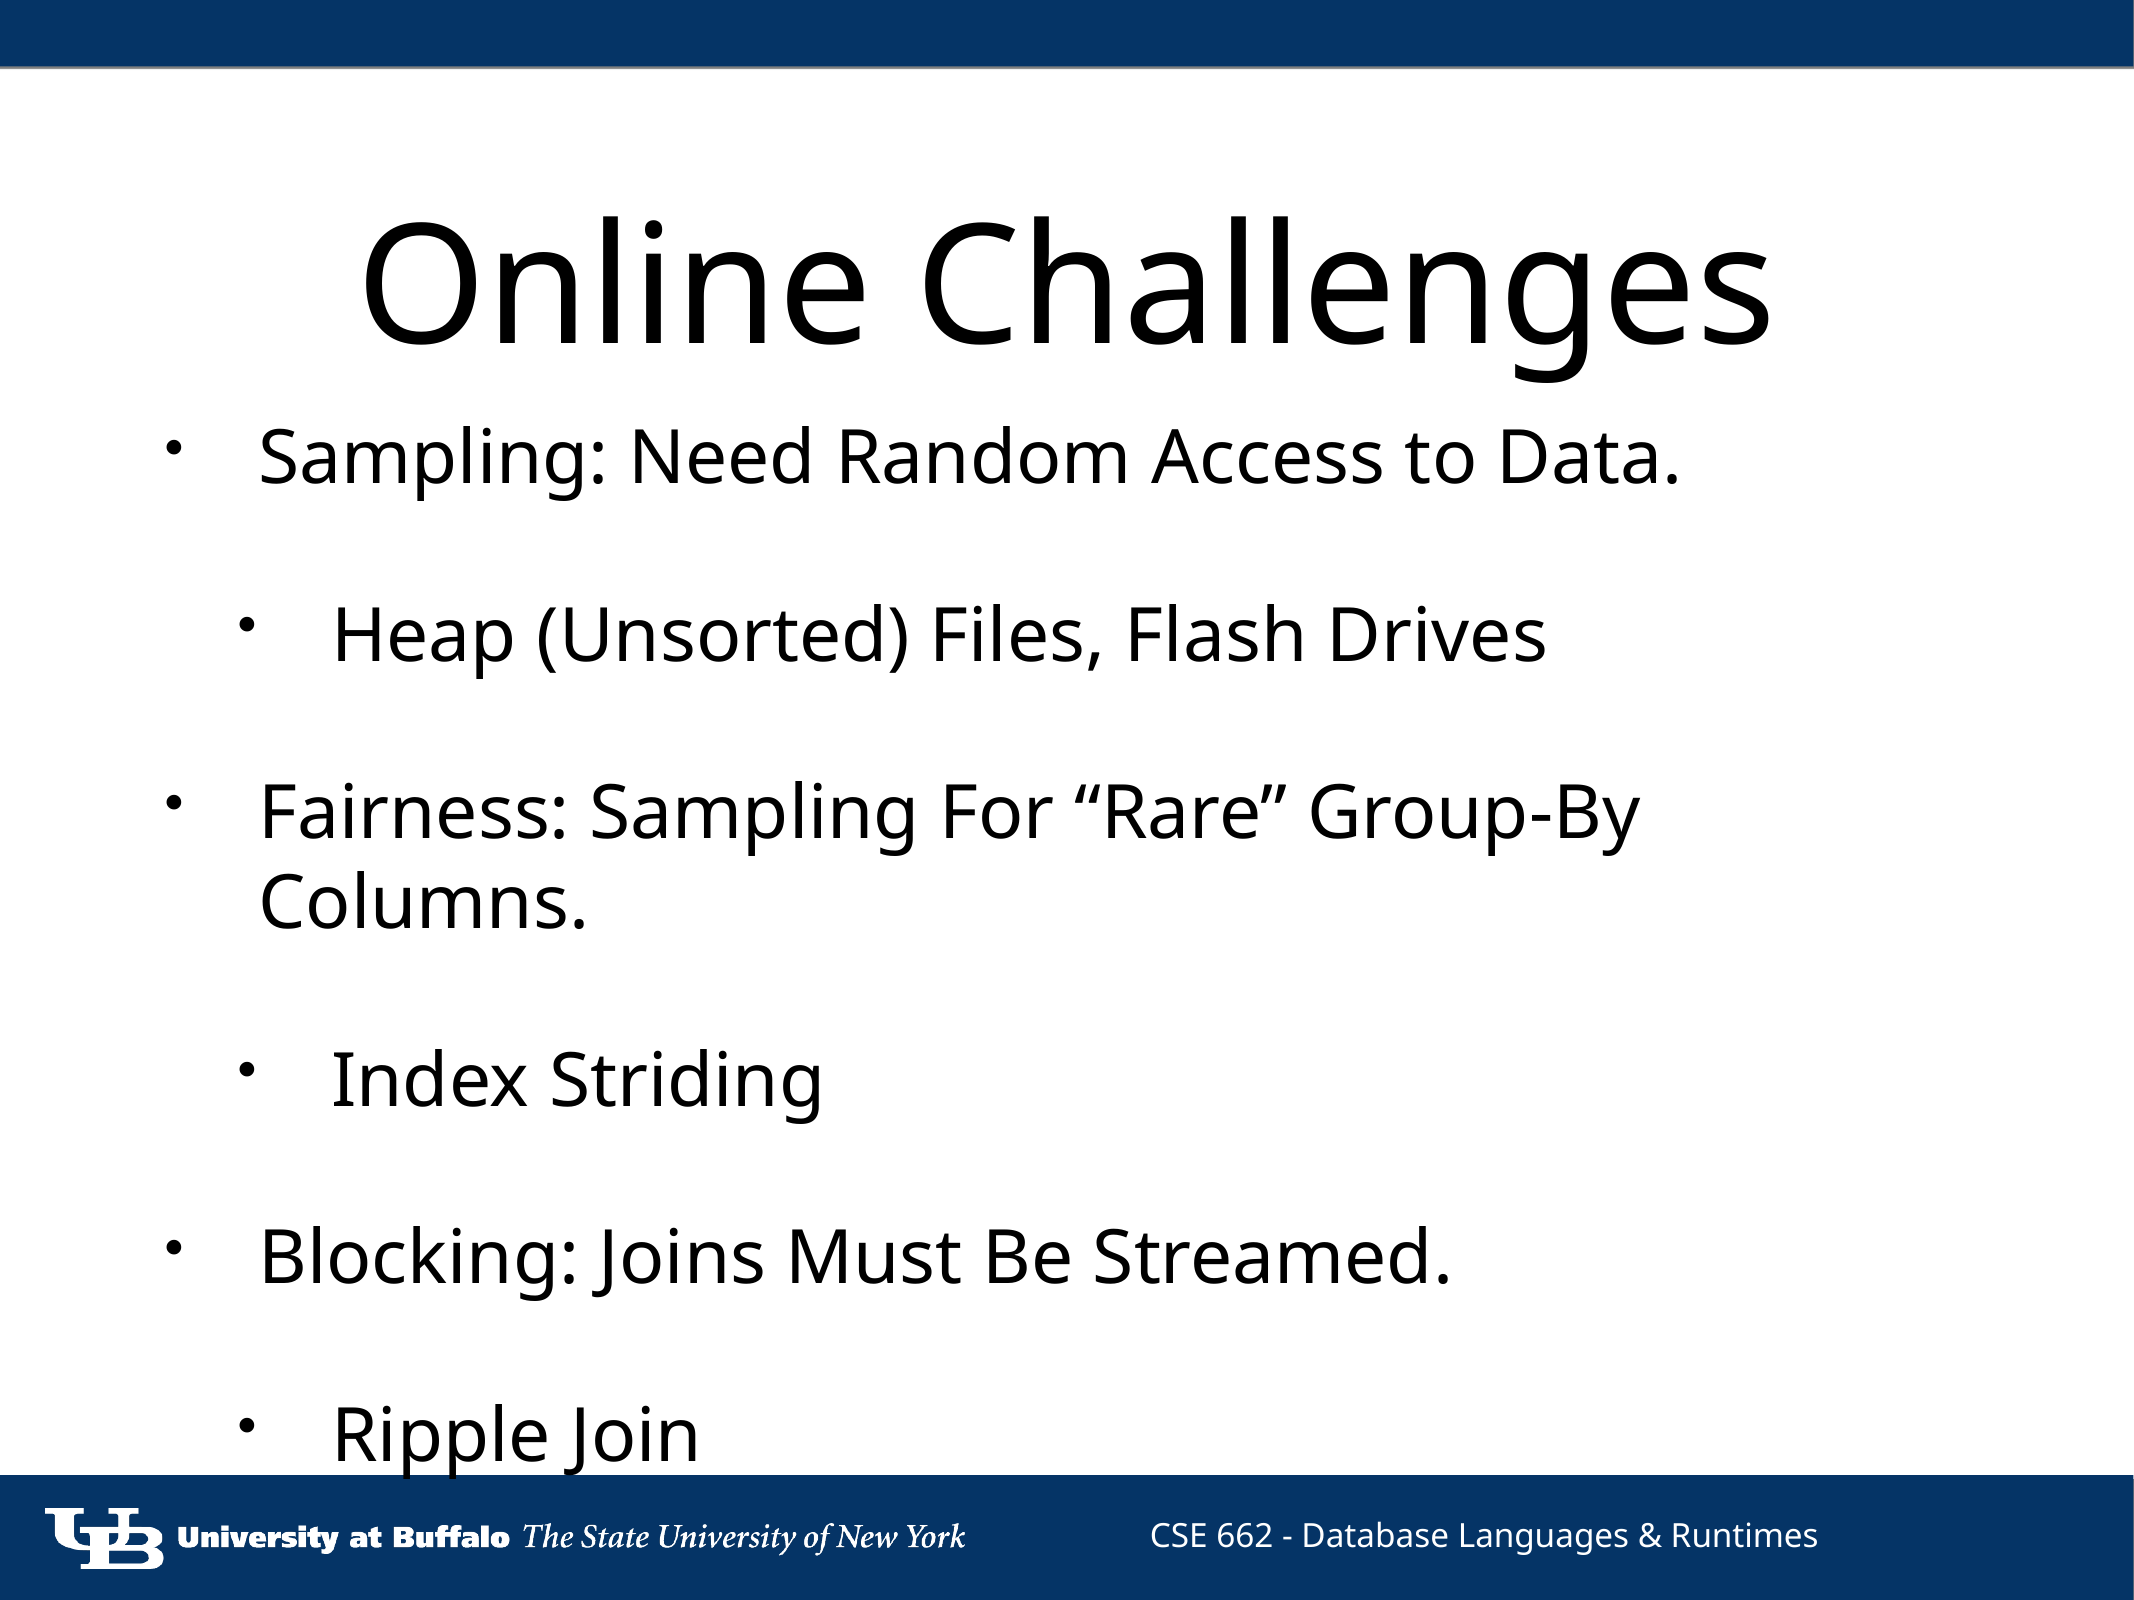

# Online Challenges
Sampling: Need Random Access to Data.
Heap (Unsorted) Files, Flash Drives
Fairness: Sampling For “Rare” Group-By Columns.
Index Striding
Blocking: Joins Must Be Streamed.
Ripple Join